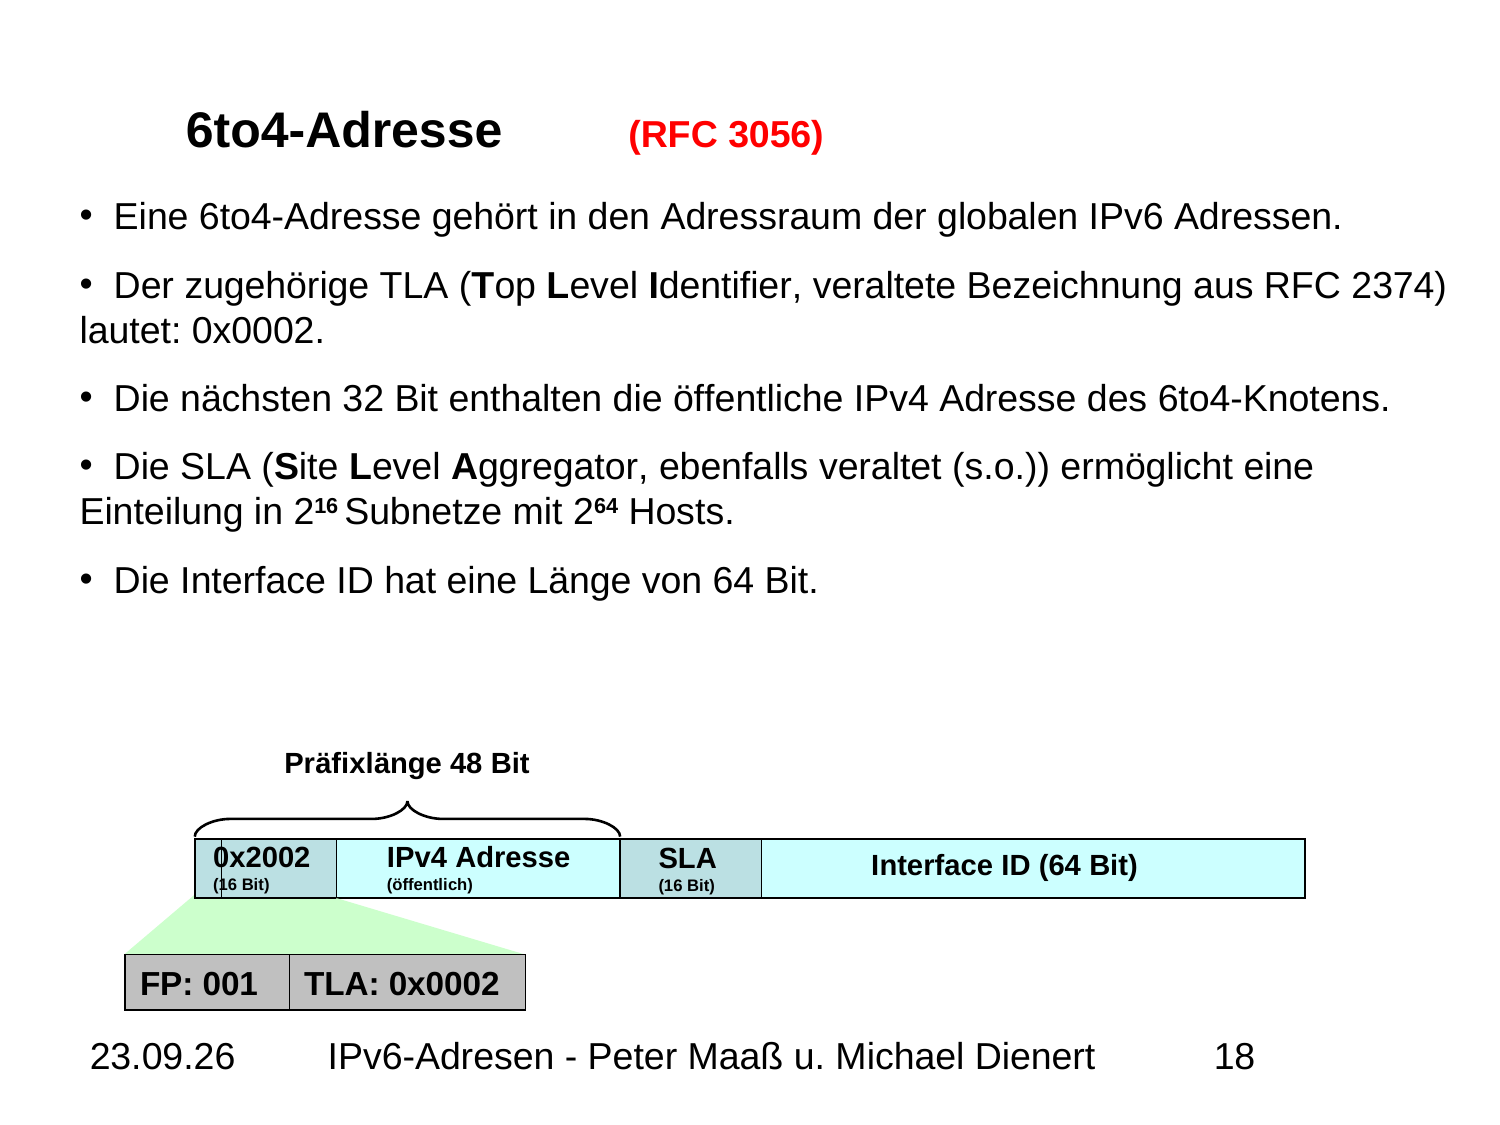

6to4-Adresse (RFC 3056)
 Eine 6to4-Adresse gehört in den Adressraum der globalen IPv6 Adressen.
 Der zugehörige TLA (Top Level Identifier, veraltete Bezeichnung aus RFC 2374) lautet: 0x0002.
 Die nächsten 32 Bit enthalten die öffentliche IPv4 Adresse des 6to4-Knotens.
 Die SLA (Site Level Aggregator, ebenfalls veraltet (s.o.)) ermöglicht eine Einteilung in 216 Subnetze mit 264 Hosts.
 Die Interface ID hat eine Länge von 64 Bit.
Präfixlänge 48 Bit
0x2002
(16 Bit)
IPv4 Adresse
(öffentlich)
SLA
(16 Bit)
Interface ID (64 Bit)
FP: 001
TLA: 0x0002
IPv6-Adresen - Peter Maaß u. Michael Dienert
18